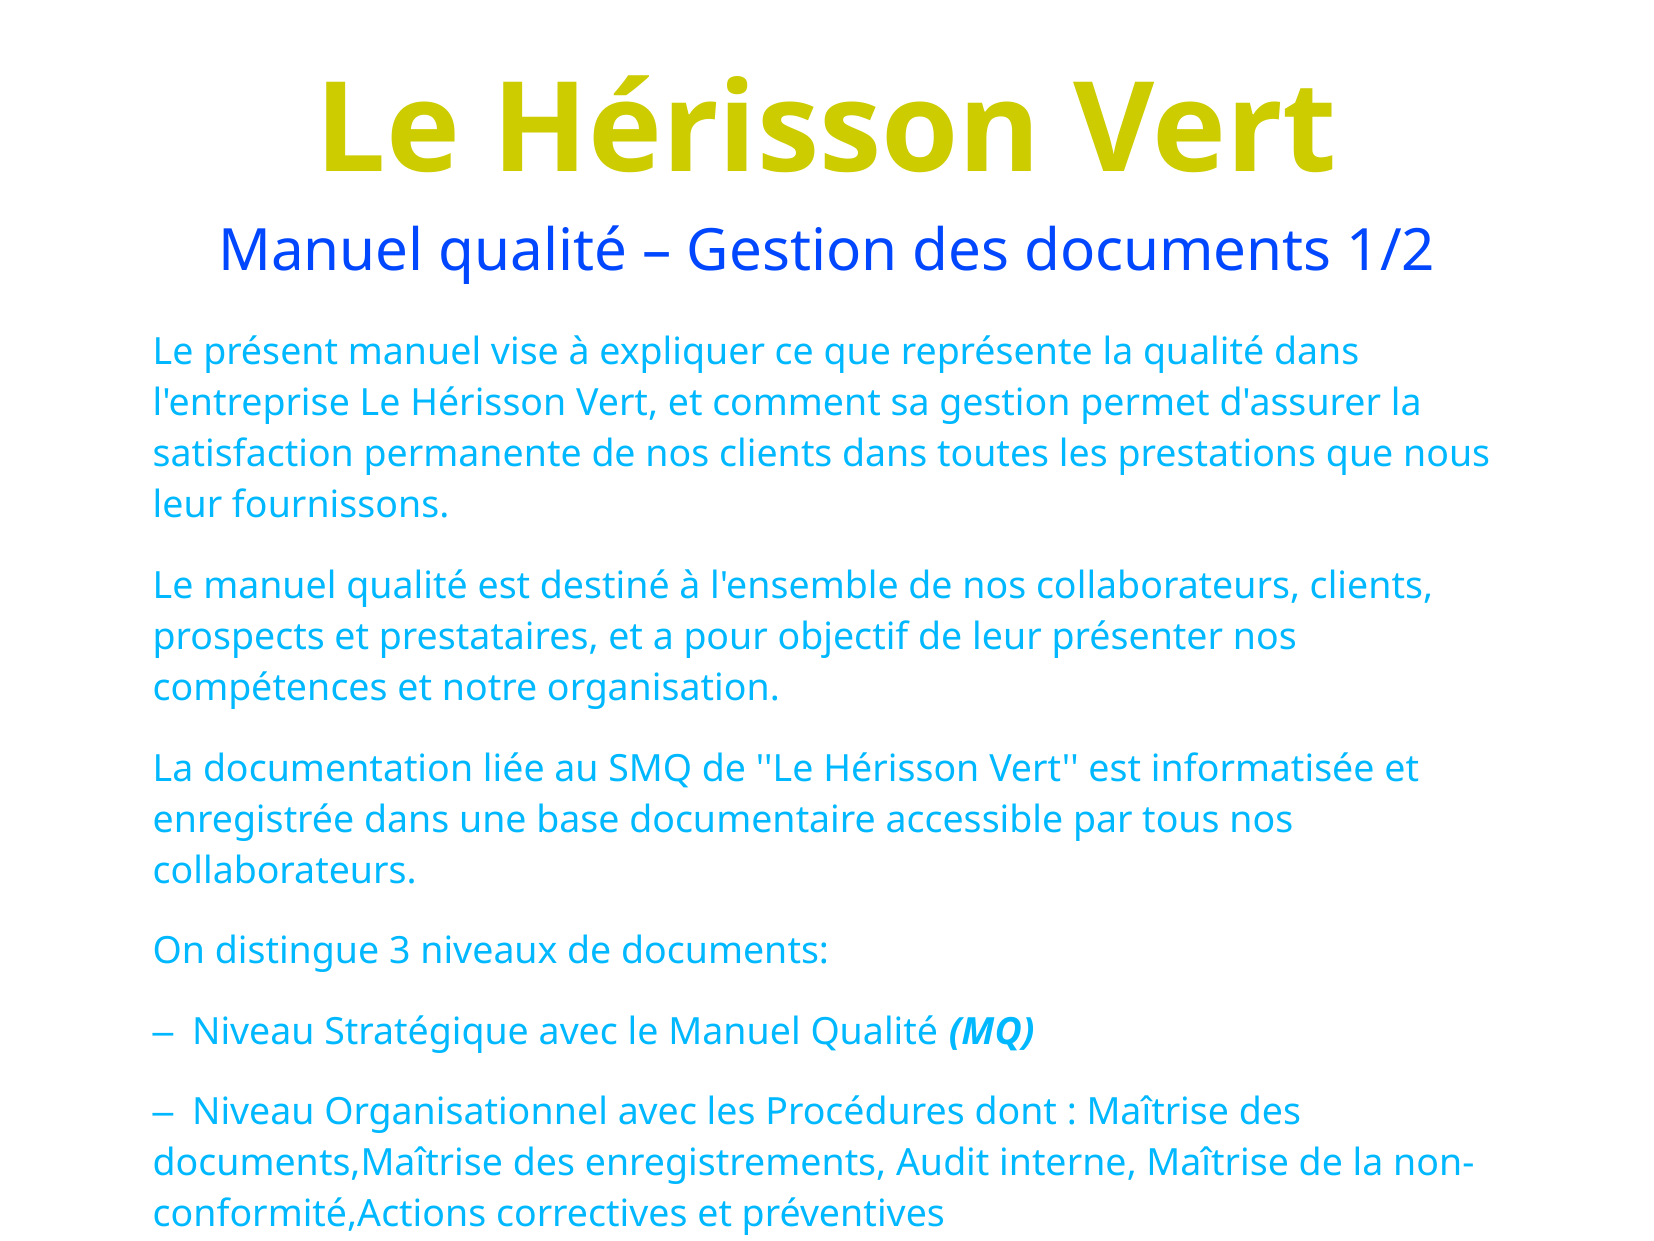

# Le Hérisson Vert Manuel qualité – Gestion des documents 1/2
Le présent manuel vise à expliquer ce que représente la qualité dans l'entreprise Le Hérisson Vert, et comment sa gestion permet d'assurer la satisfaction permanente de nos clients dans toutes les prestations que nous leur fournissons.
Le manuel qualité est destiné à l'ensemble de nos collaborateurs, clients, prospects et prestataires, et a pour objectif de leur présenter nos compétences et notre organisation.
La documentation liée au SMQ de ''Le Hérisson Vert'' est informatisée et enregistrée dans une base documentaire accessible par tous nos collaborateurs.
On distingue 3 niveaux de documents:
– Niveau Stratégique avec le Manuel Qualité (MQ)
– Niveau Organisationnel avec les Procédures dont : Maîtrise des documents,Maîtrise des enregistrements, Audit interne, Maîtrise de la non-conformité,Actions correctives et préventives
– Niveau Opérationnel avec les Imprimés (IMP) et les Instructions de travail (IT)
La mise à jour de ces documents est sous la responsabilité de la direction.